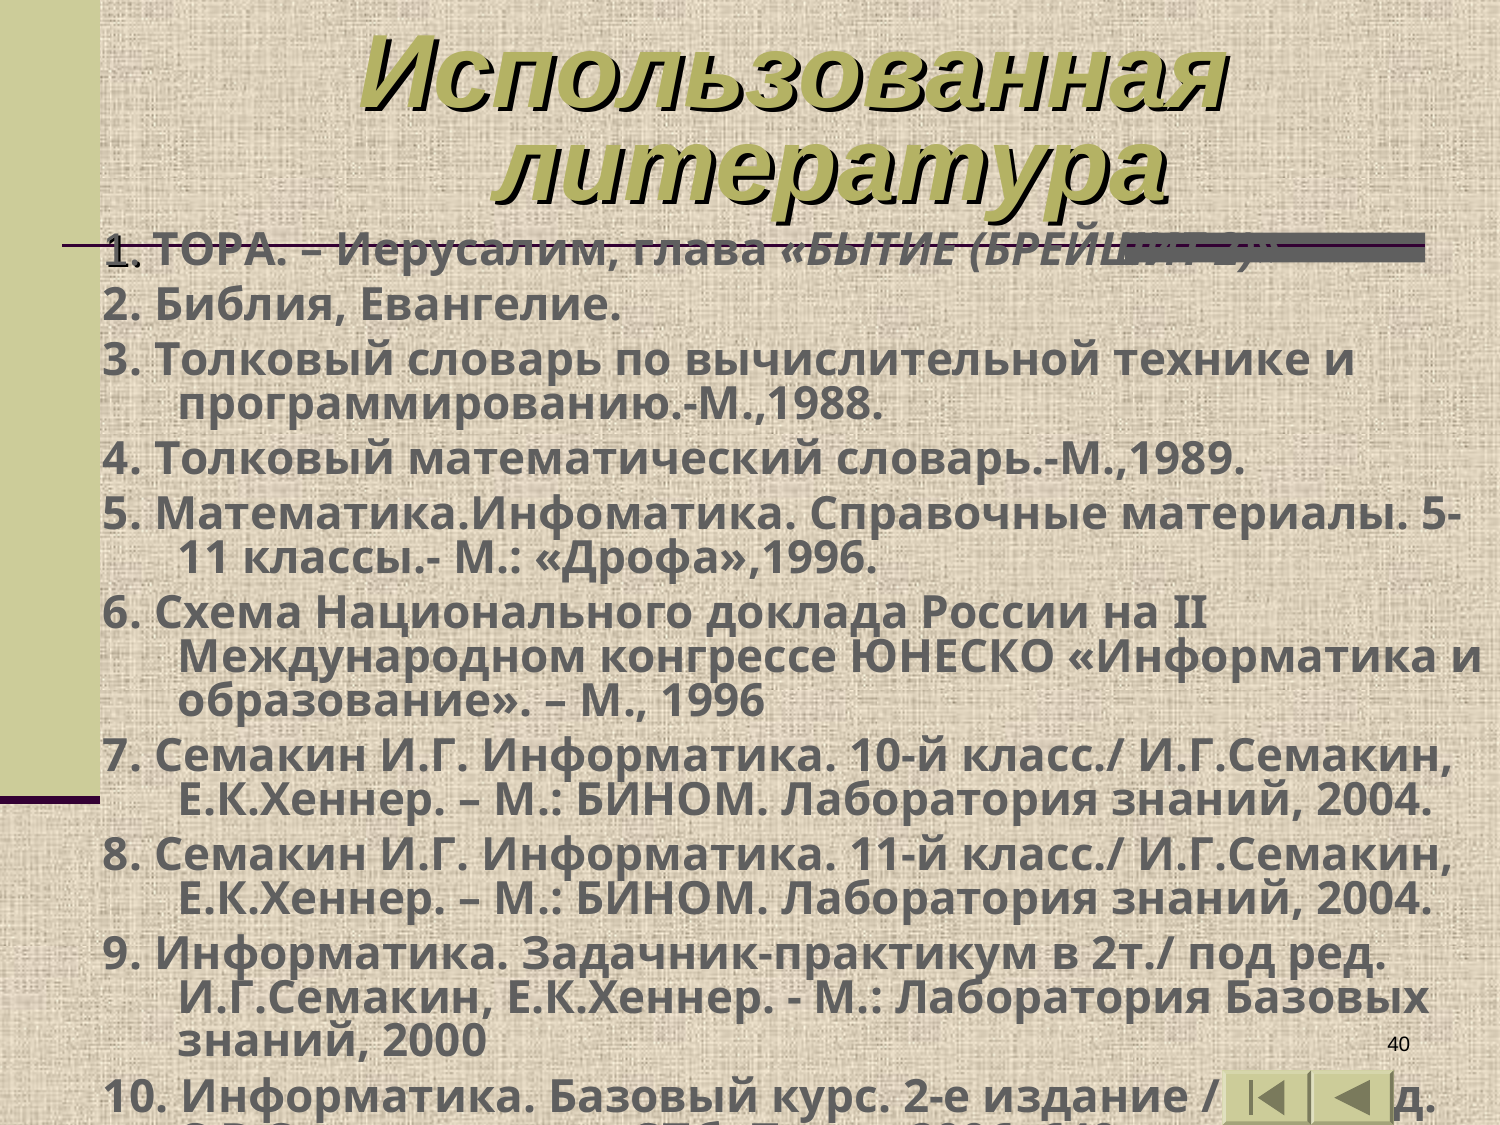

# Использованная литература
1. ТОРА. – Иерусалим, глава «БЫТИЕ (БРЕЙШИТ 2)»
2. Библия, Евангелие.
3. Толковый словарь по вычислительной технике и программированию.-М.,1988.
4. Толковый математический словарь.-М.,1989.
5. Математика.Инфоматика. Справочные материалы. 5-11 классы.- М.: «Дрофа»,1996.
6. Схема Национального доклада России на II Международном конгрессе ЮНЕСКО «Информатика и образование». – М., 1996
7. Семакин И.Г. Информатика. 10-й класс./ И.Г.Семакин, Е.К.Хеннер. – М.: БИНОМ. Лаборатория знаний, 2004.
8. Семакин И.Г. Информатика. 11-й класс./ И.Г.Семакин, Е.К.Хеннер. – М.: БИНОМ. Лаборатория знаний, 2004.
9. Информатика. Задачник-практикум в 2т./ под ред. И.Г.Семакин, Е.К.Хеннер. - М.: Лаборатория Базовых знаний, 2000
10. Информатика. Базовый курс. 2-е издание / Под ред. С.В.Симоновича. – СПб.:Питер,2006, 640 стр.
40